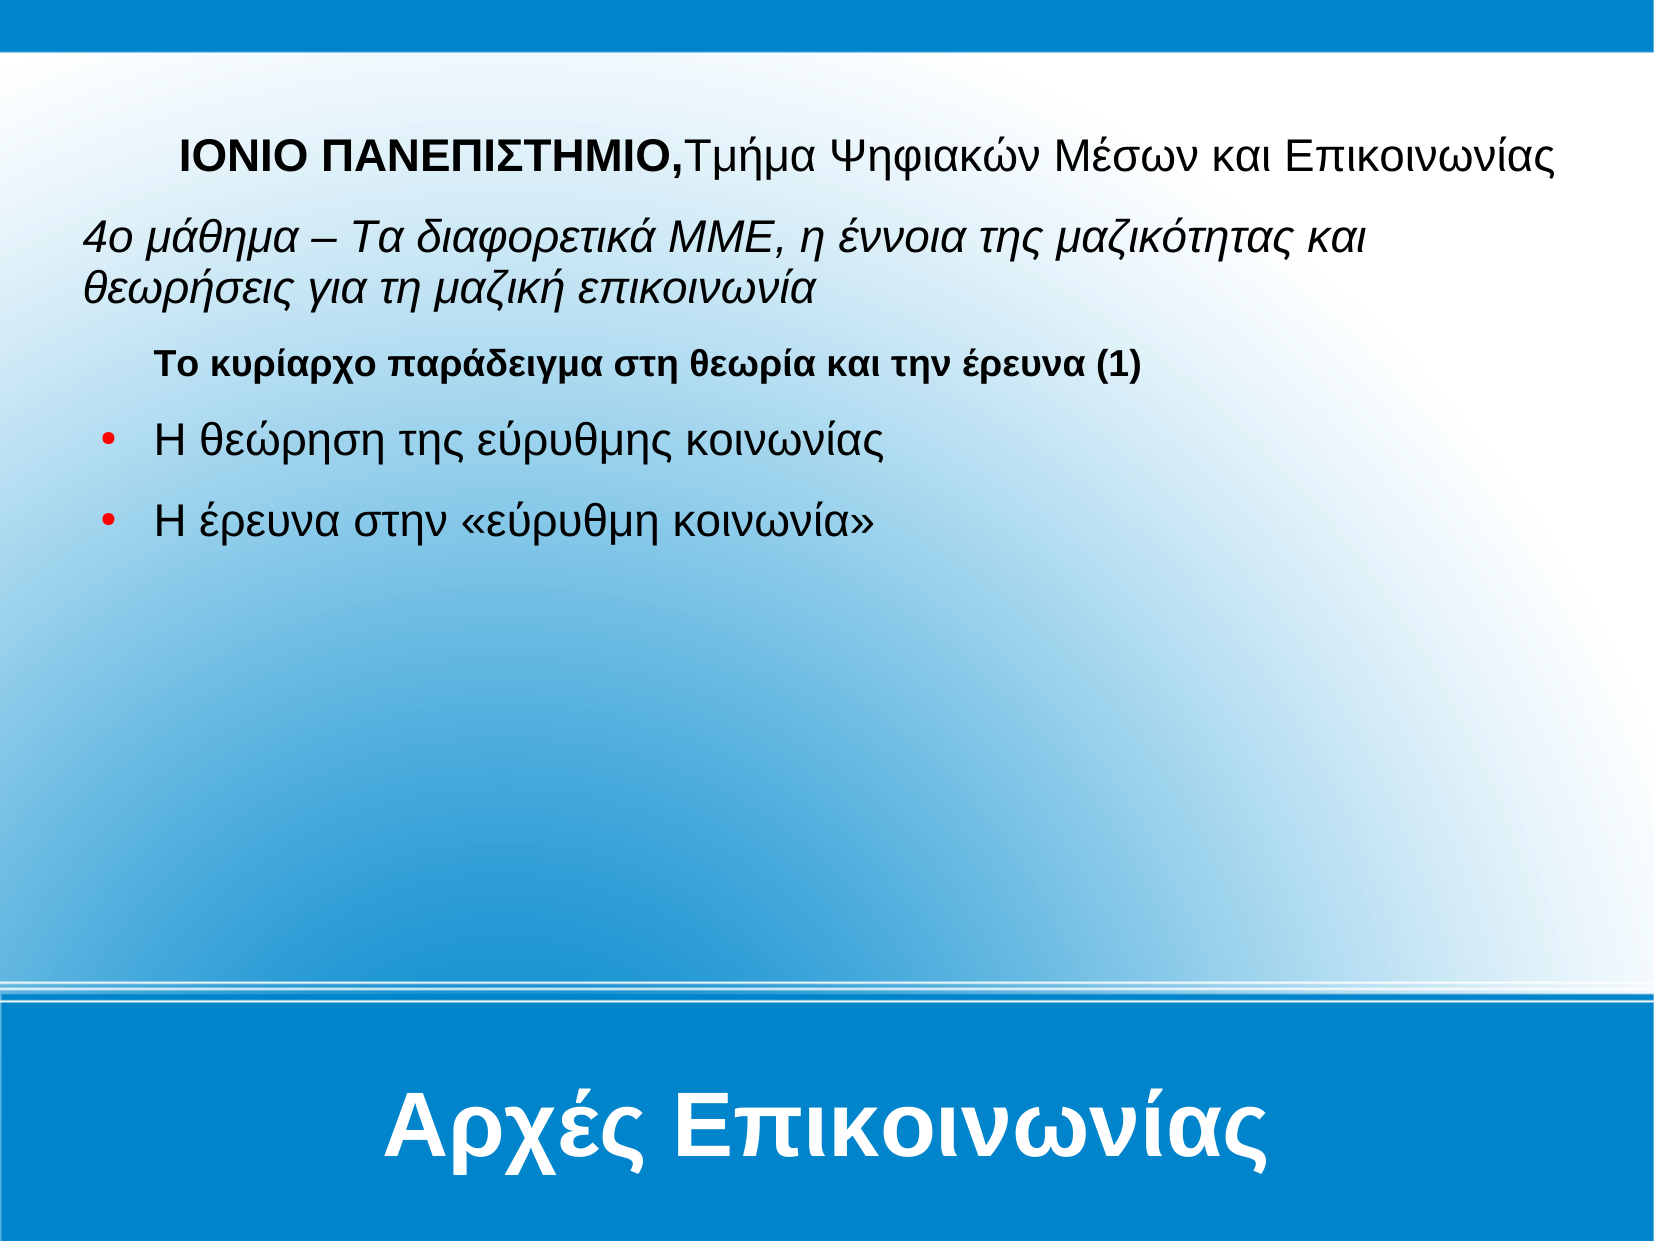

ΙΟΝΙΟ ΠΑΝΕΠΙΣΤΗΜΙΟ,Τμήμα Ψηφιακών Μέσων και Επικοινωνίας
4ο μάθημα – Τα διαφορετικά ΜΜΕ, η έννοια της μαζικότητας και θεωρήσεις για τη μαζική επικοινωνία
Το κυρίαρχο παράδειγμα στη θεωρία και την έρευνα (1)
Η θεώρηση της εύρυθμης κοινωνίας
Η έρευνα στην «εύρυθμη κοινωνία»
# Αρχές Επικοινωνίας